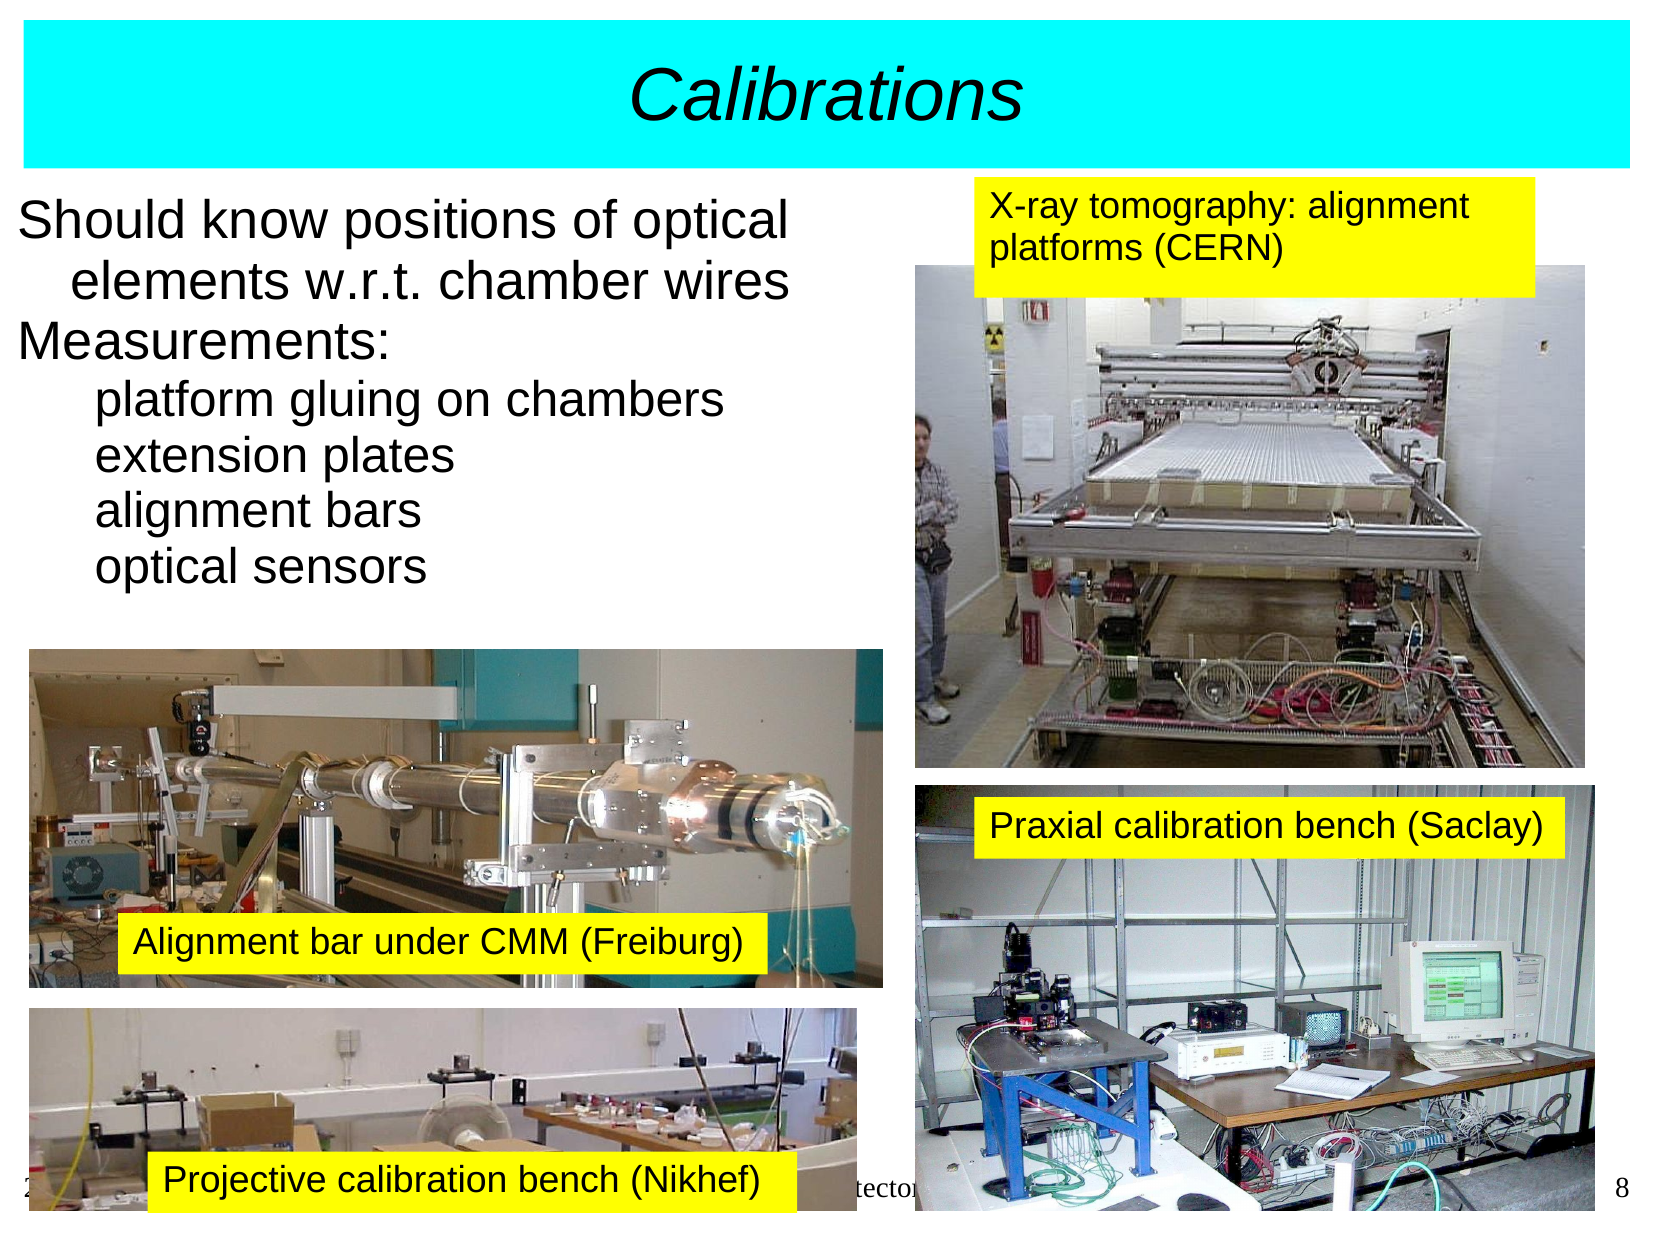

# Calibrations
X-ray tomography: alignment platforms (CERN)
Should know positions of optical elements w.r.t. chamber wires
Measurements:
platform gluing on chambers
extension plates
alignment bars
optical sensors
Praxial calibration bench (Saclay)
Alignment bar under CMM (Freiburg)
Projective calibration bench (Nikhef)
2006-09-05
Pierre-François Giraud, LHC Detector Alignment Workshop
8